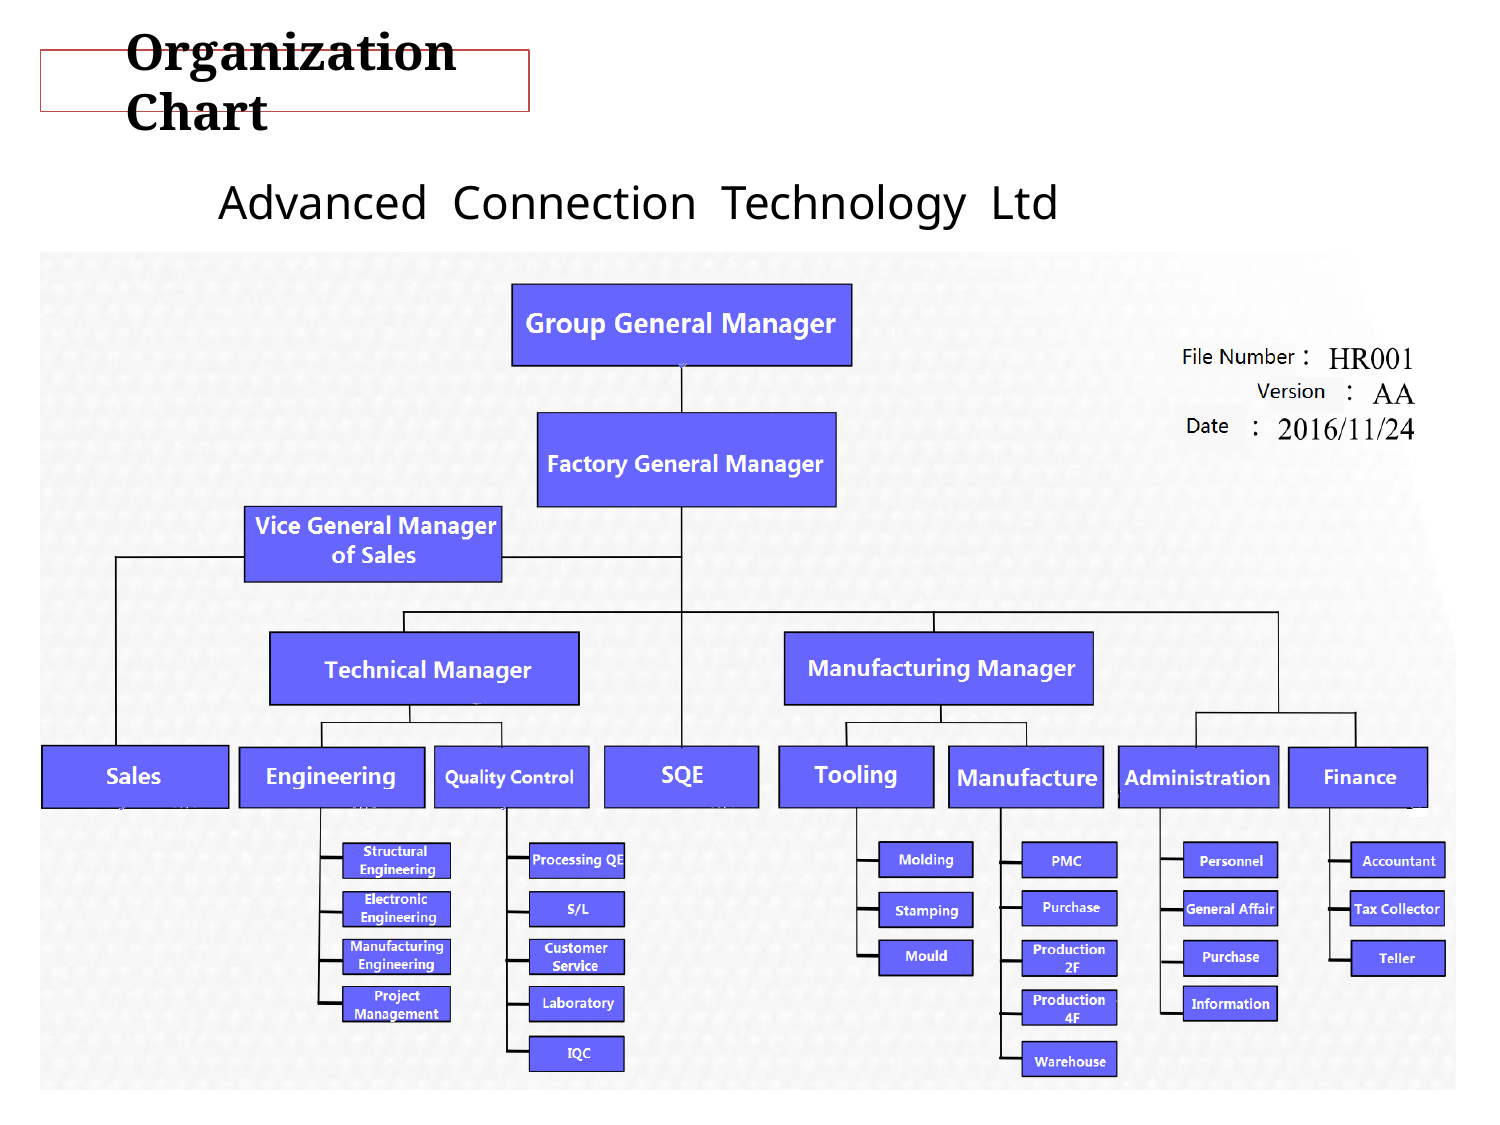

Organization Chart
# Advanced Connection Technology Ltd